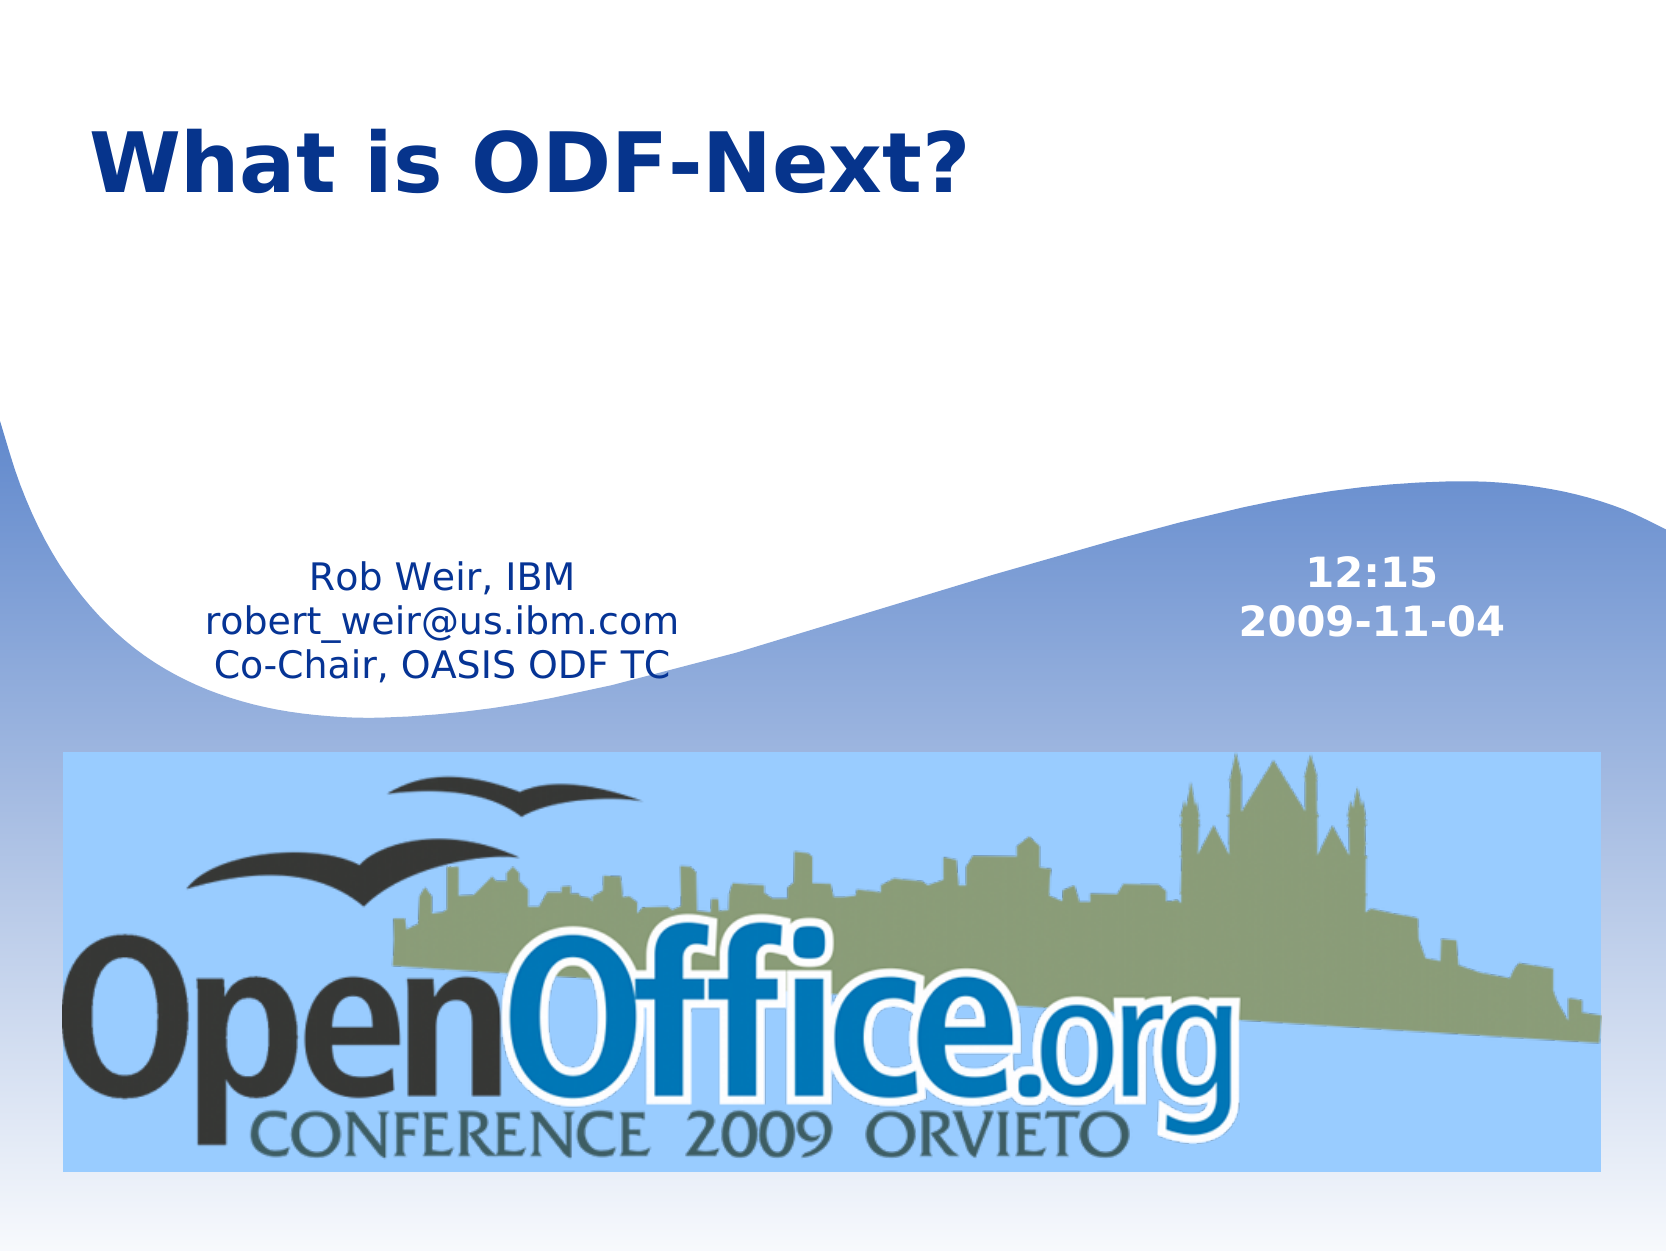

# What is ODF-Next?
12:15
2009-11-04
Rob Weir, IBM
robert_weir@us.ibm.com
Co-Chair, OASIS ODF TC
1
What is ODF-Next?